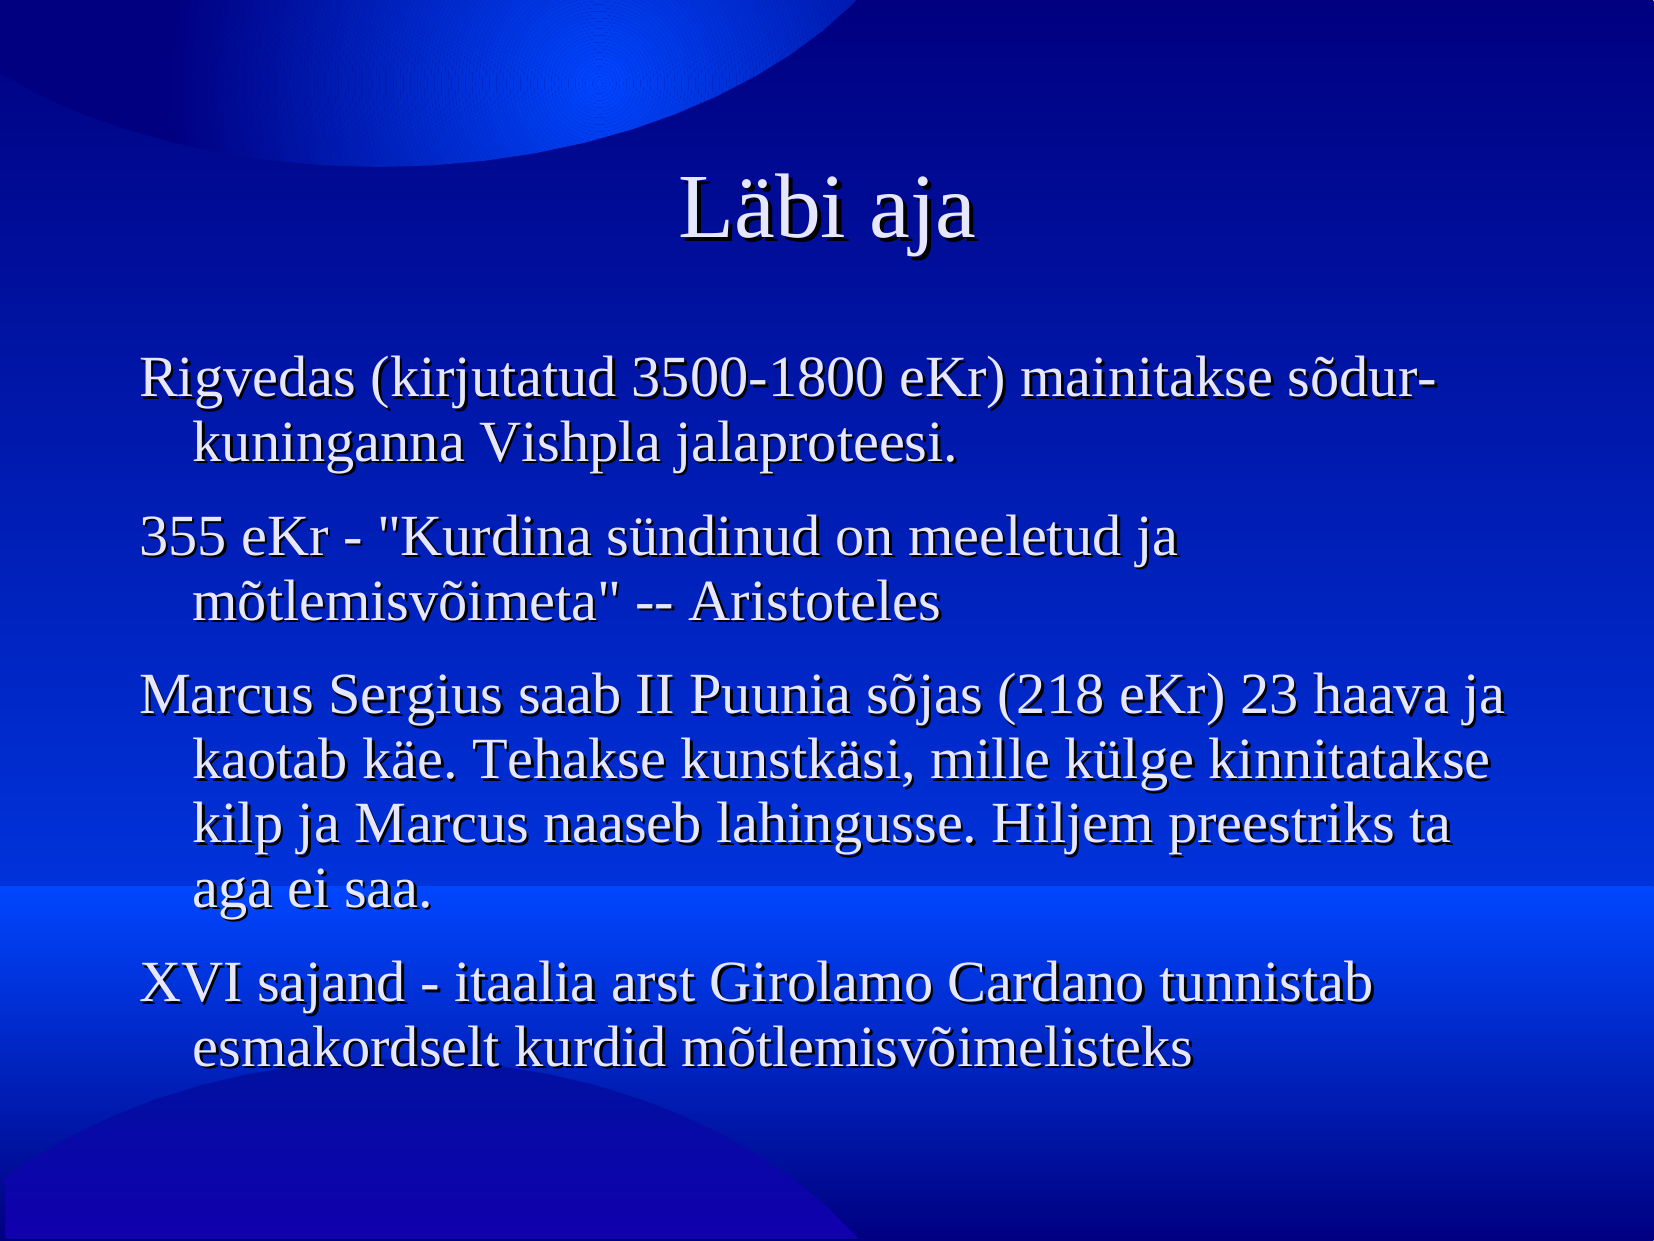

# Läbi aja
Rigvedas (kirjutatud 3500-1800 eKr) mainitakse sõdur-kuninganna Vishpla jalaproteesi.
355 eKr - "Kurdina sündinud on meeletud ja mõtlemisvõimeta" -- Aristoteles
Marcus Sergius saab II Puunia sõjas (218 eKr) 23 haava ja kaotab käe. Tehakse kunstkäsi, mille külge kinnitatakse kilp ja Marcus naaseb lahingusse. Hiljem preestriks ta aga ei saa.
XVI sajand - itaalia arst Girolamo Cardano tunnistab esmakordselt kurdid mõtlemisvõimelisteks